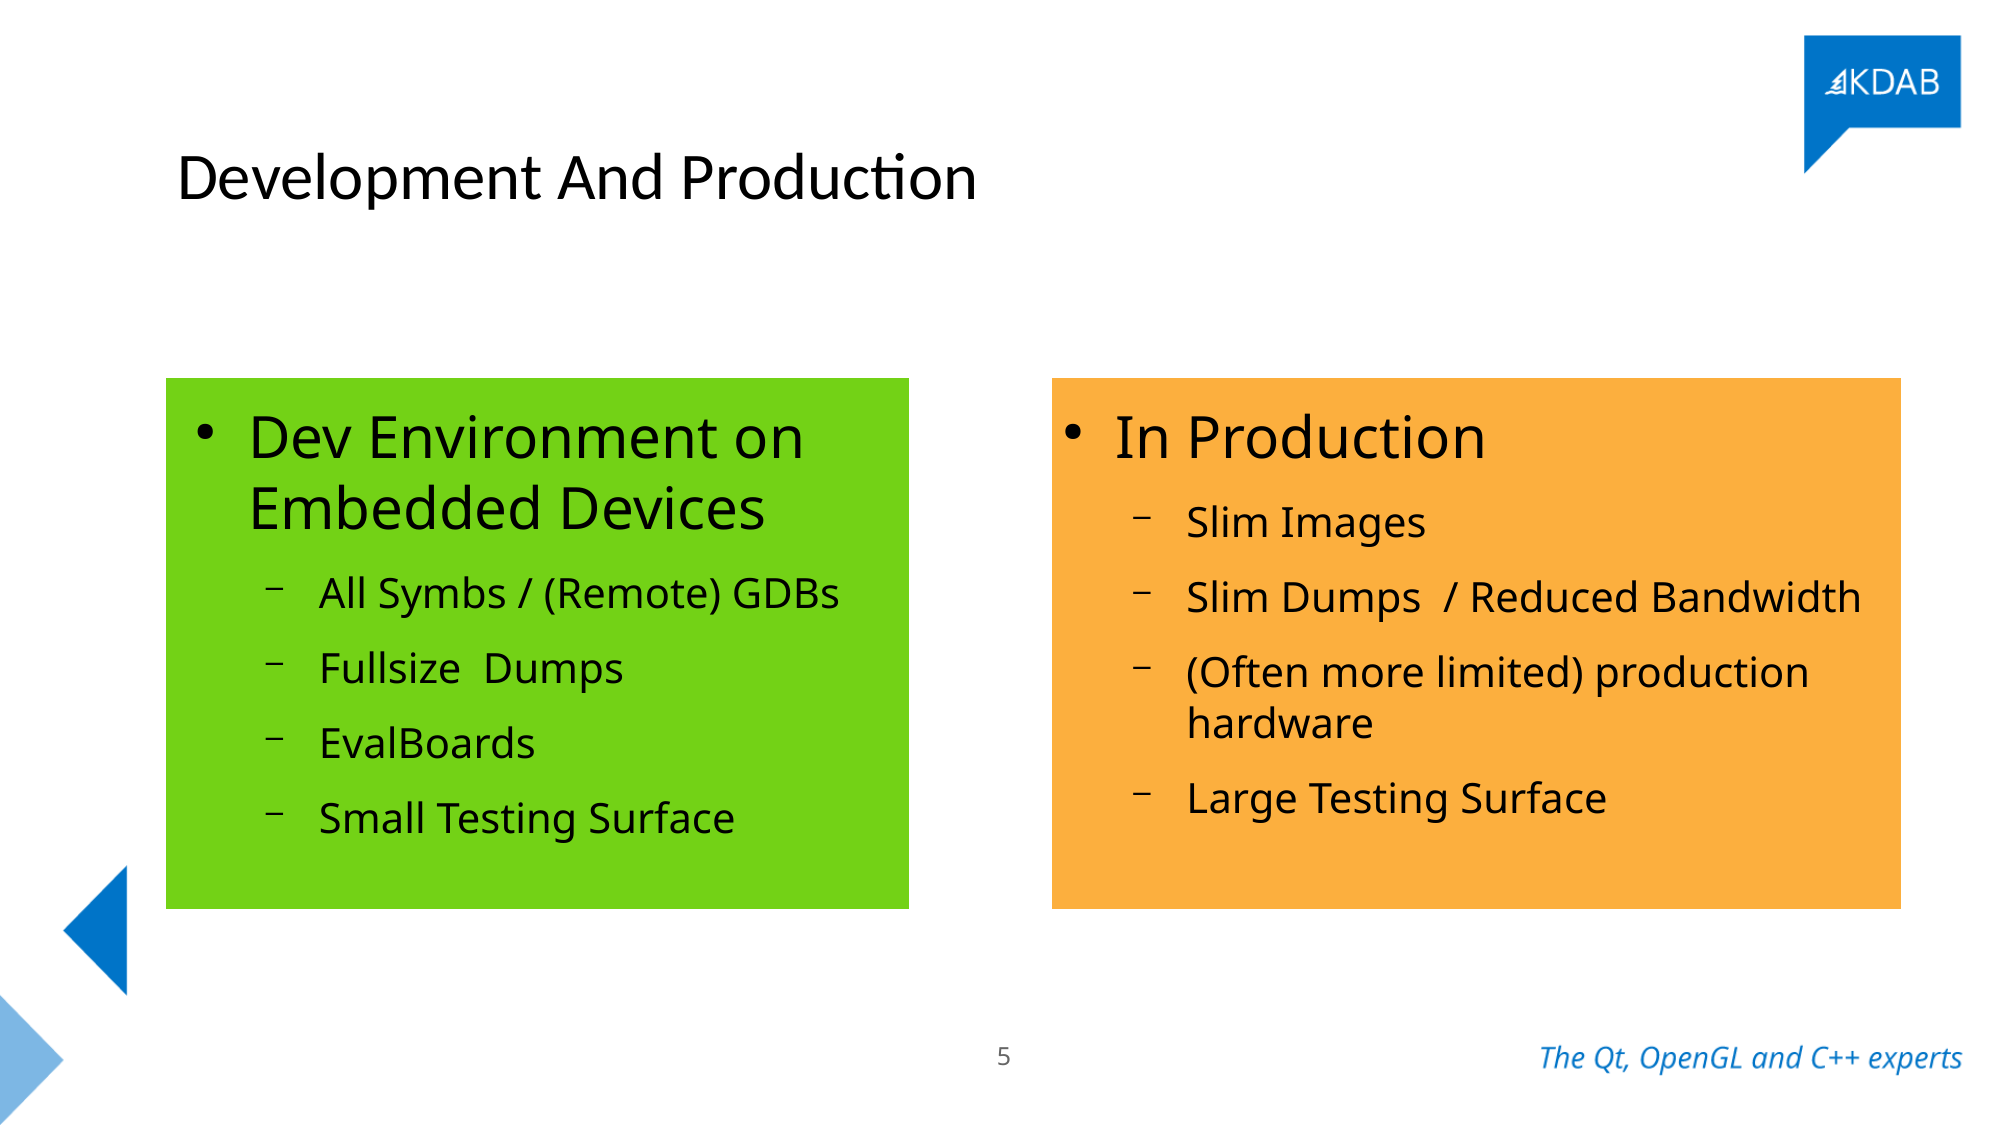

# Development And Production
Dev Environment on Embedded Devices
All Symbs / (Remote) GDBs
Fullsize Dumps
EvalBoards
Small Testing Surface
In Production
Slim Images
Slim Dumps / Reduced Bandwidth
(Often more limited) production hardware
Large Testing Surface